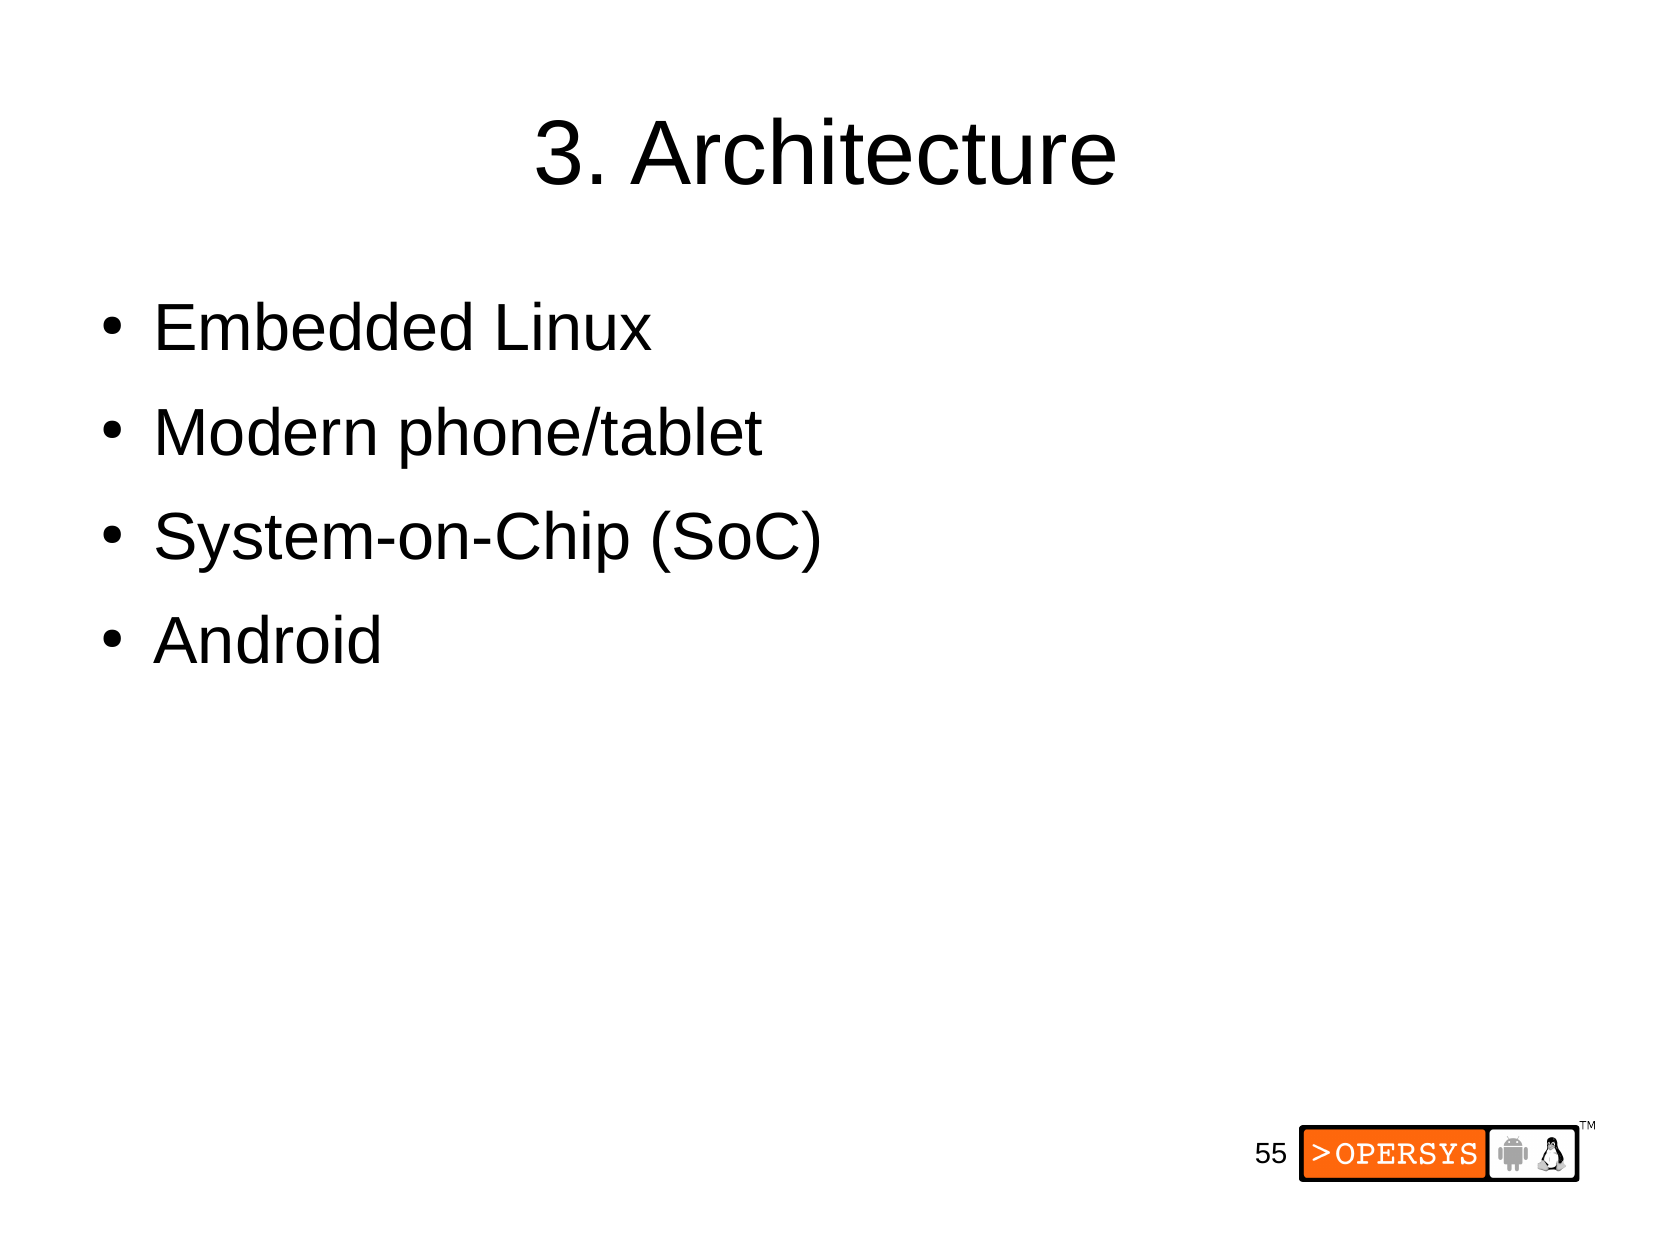

# 3. Architecture
Embedded Linux
Modern phone/tablet
System-on-Chip (SoC)
Android